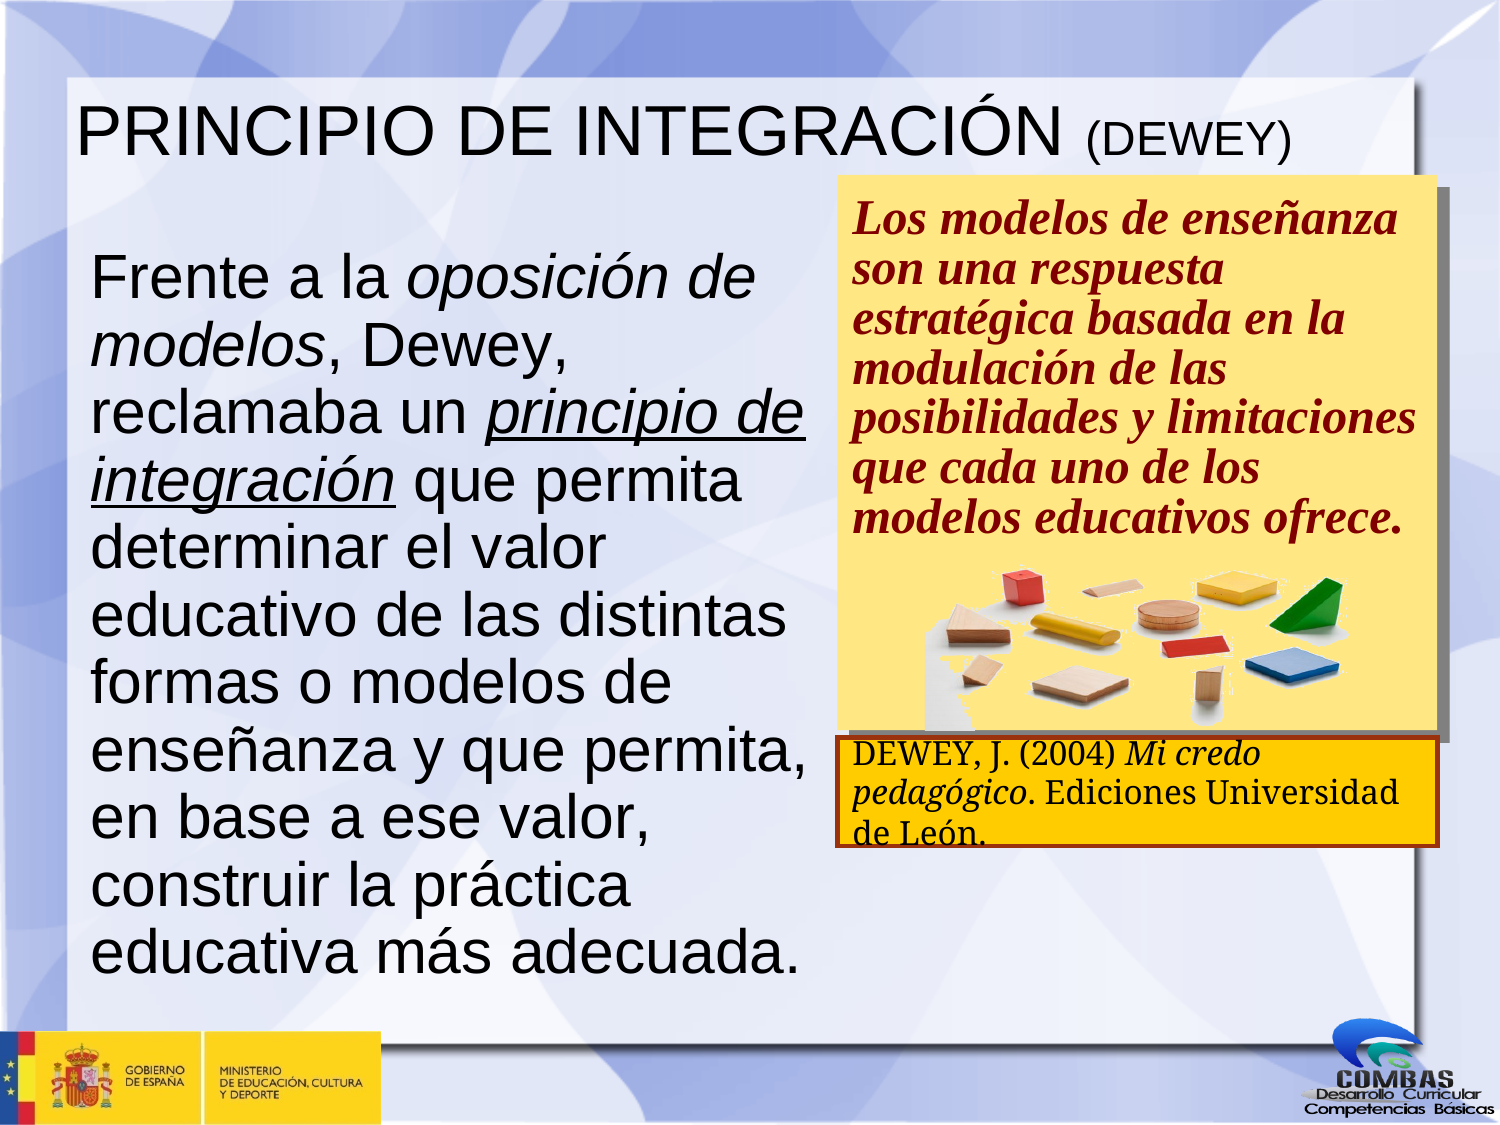

PRINCIPIO DE INTEGRACIÓN (DEWEY)
Frente a la oposición de modelos, Dewey, reclamaba un principio de integración que permita determinar el valor educativo de las distintas formas o modelos de enseñanza y que permita, en base a ese valor, construir la práctica educativa más adecuada.
Los modelos de enseñanza son una respuesta estratégica basada en la modulación de las posibilidades y limitaciones que cada uno de los modelos educativos ofrece.
DEWEY, J. (2004) Mi credo pedagógico. Ediciones Universidad de León.